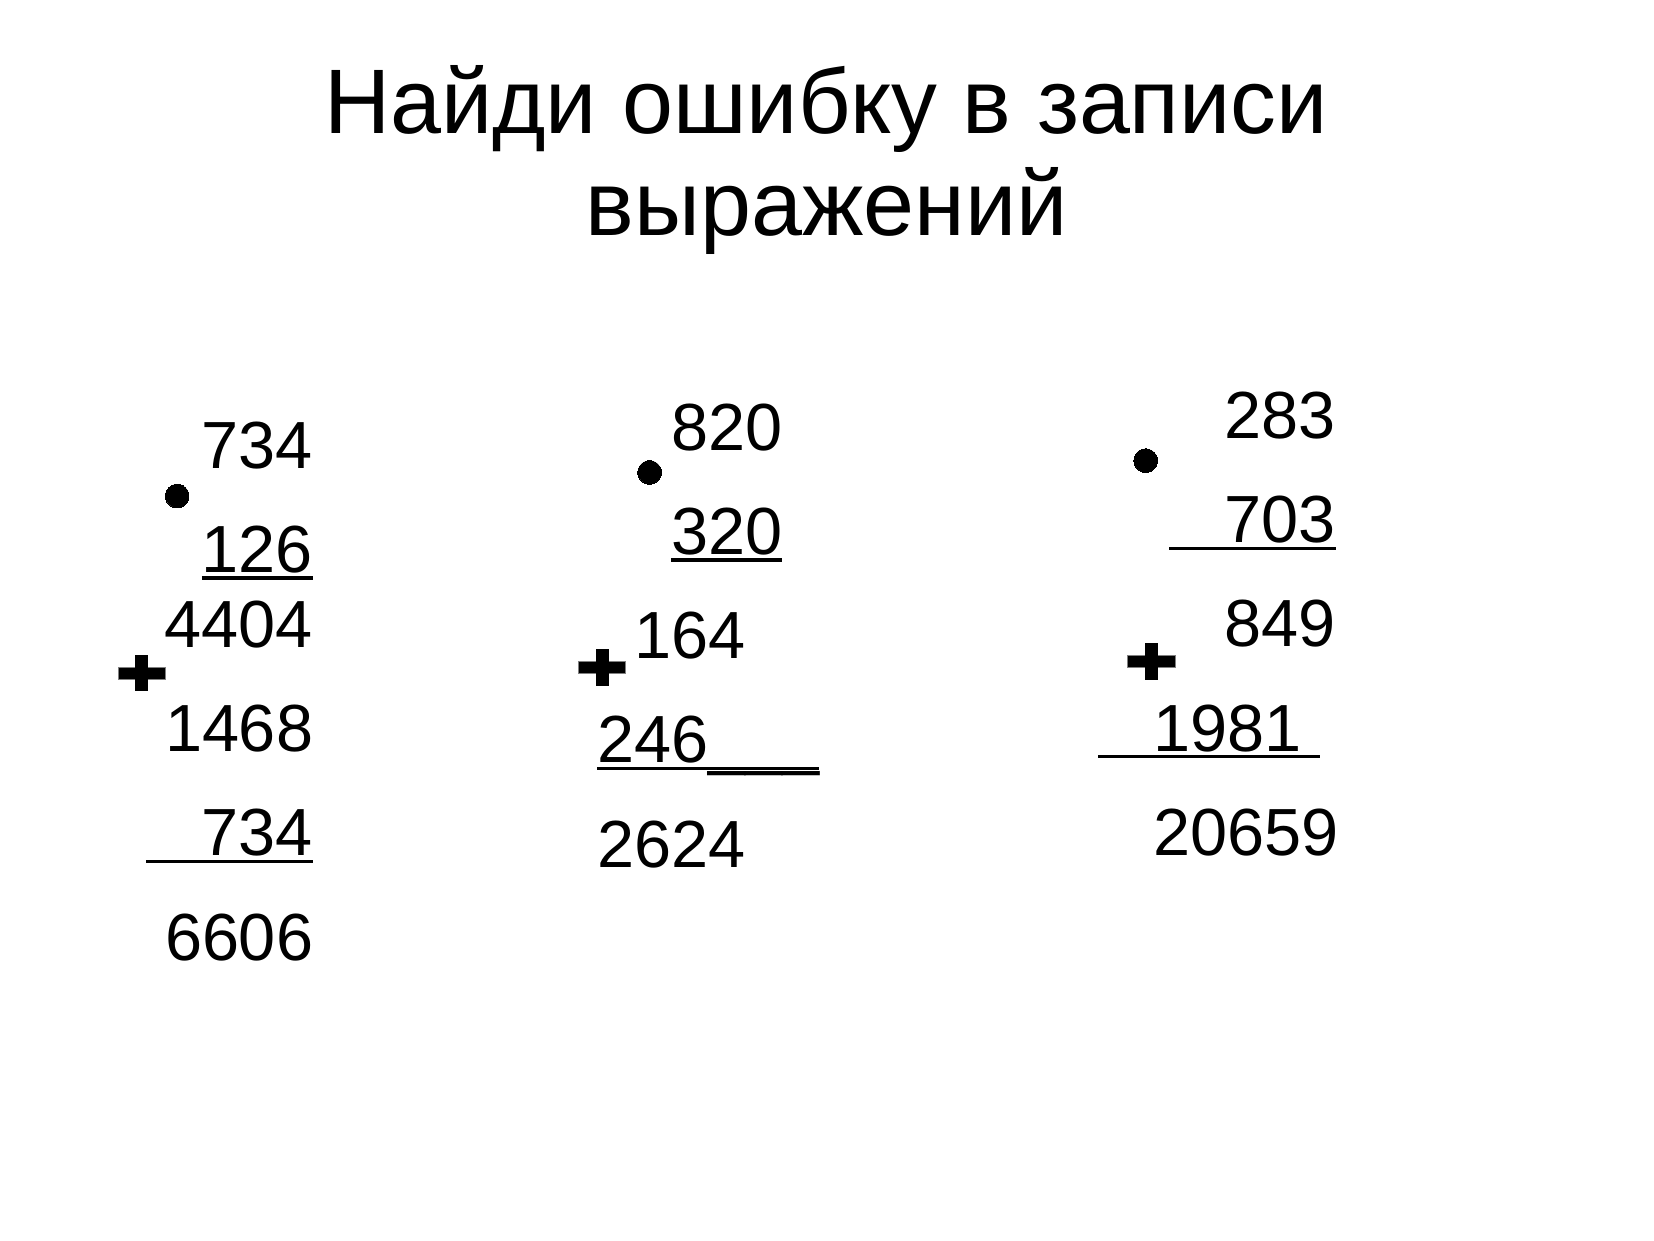

# Найди ошибку в записи выражений
 734
 126 4404
 1468
 734
 6606
 283
 703
 849
 1981
 20659
 820
 320
 164
 246___
 2624